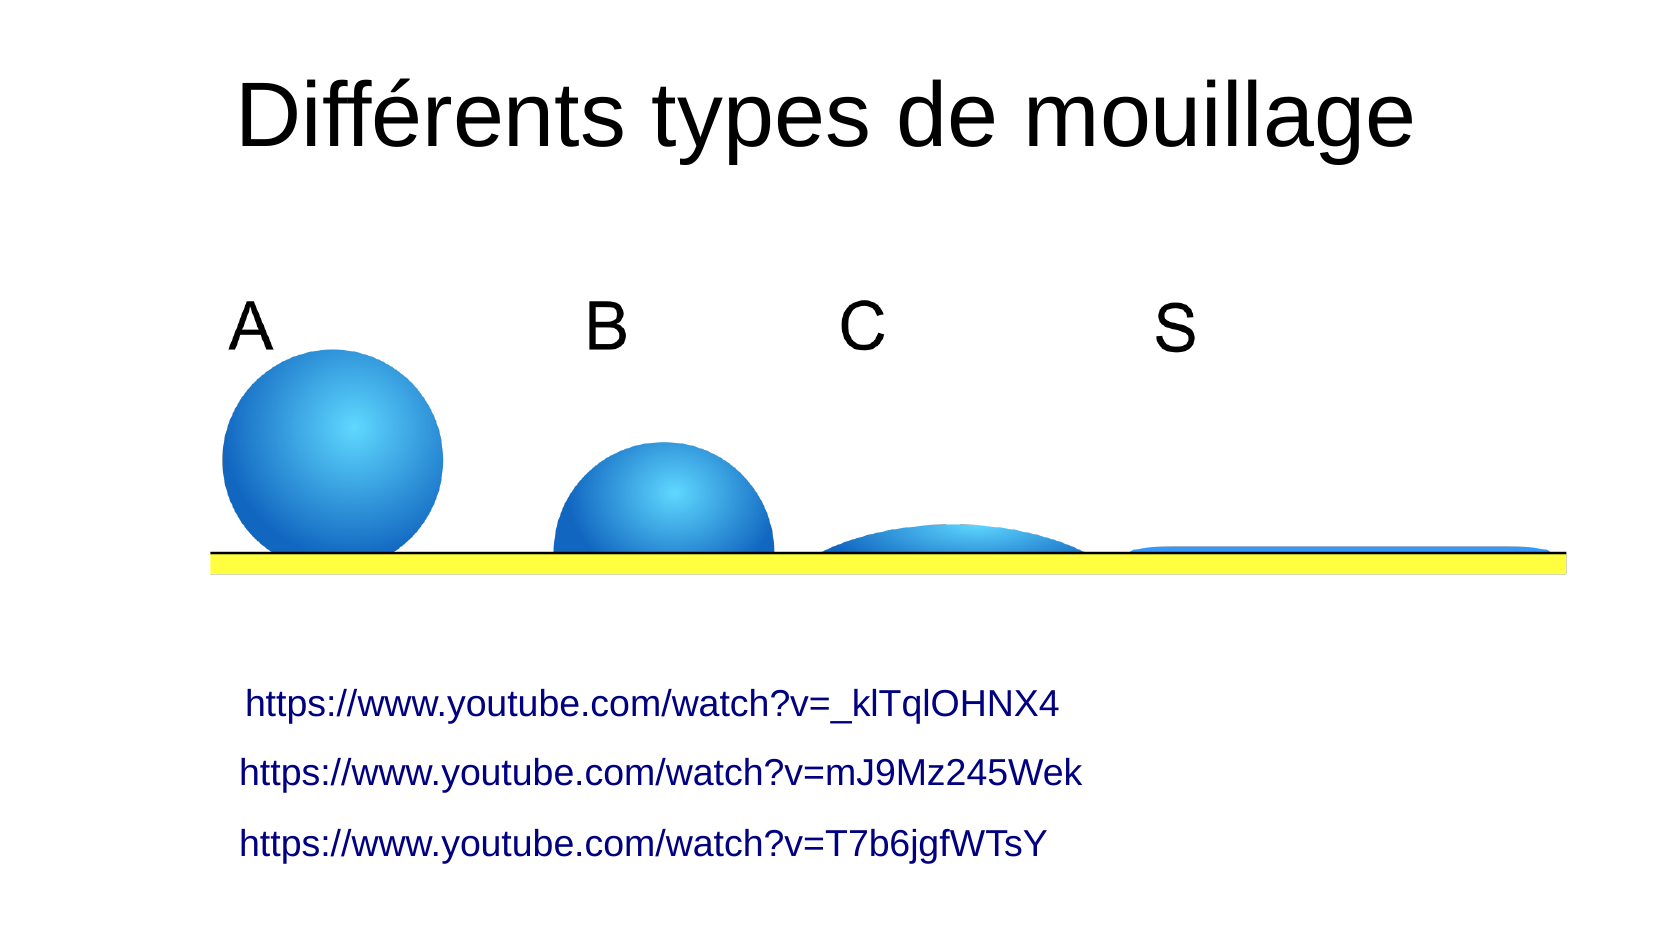

# Différents types de mouillage
https://www.youtube.com/watch?v=_klTqlOHNX4
https://www.youtube.com/watch?v=mJ9Mz245Wek
https://www.youtube.com/watch?v=T7b6jgfWTsY